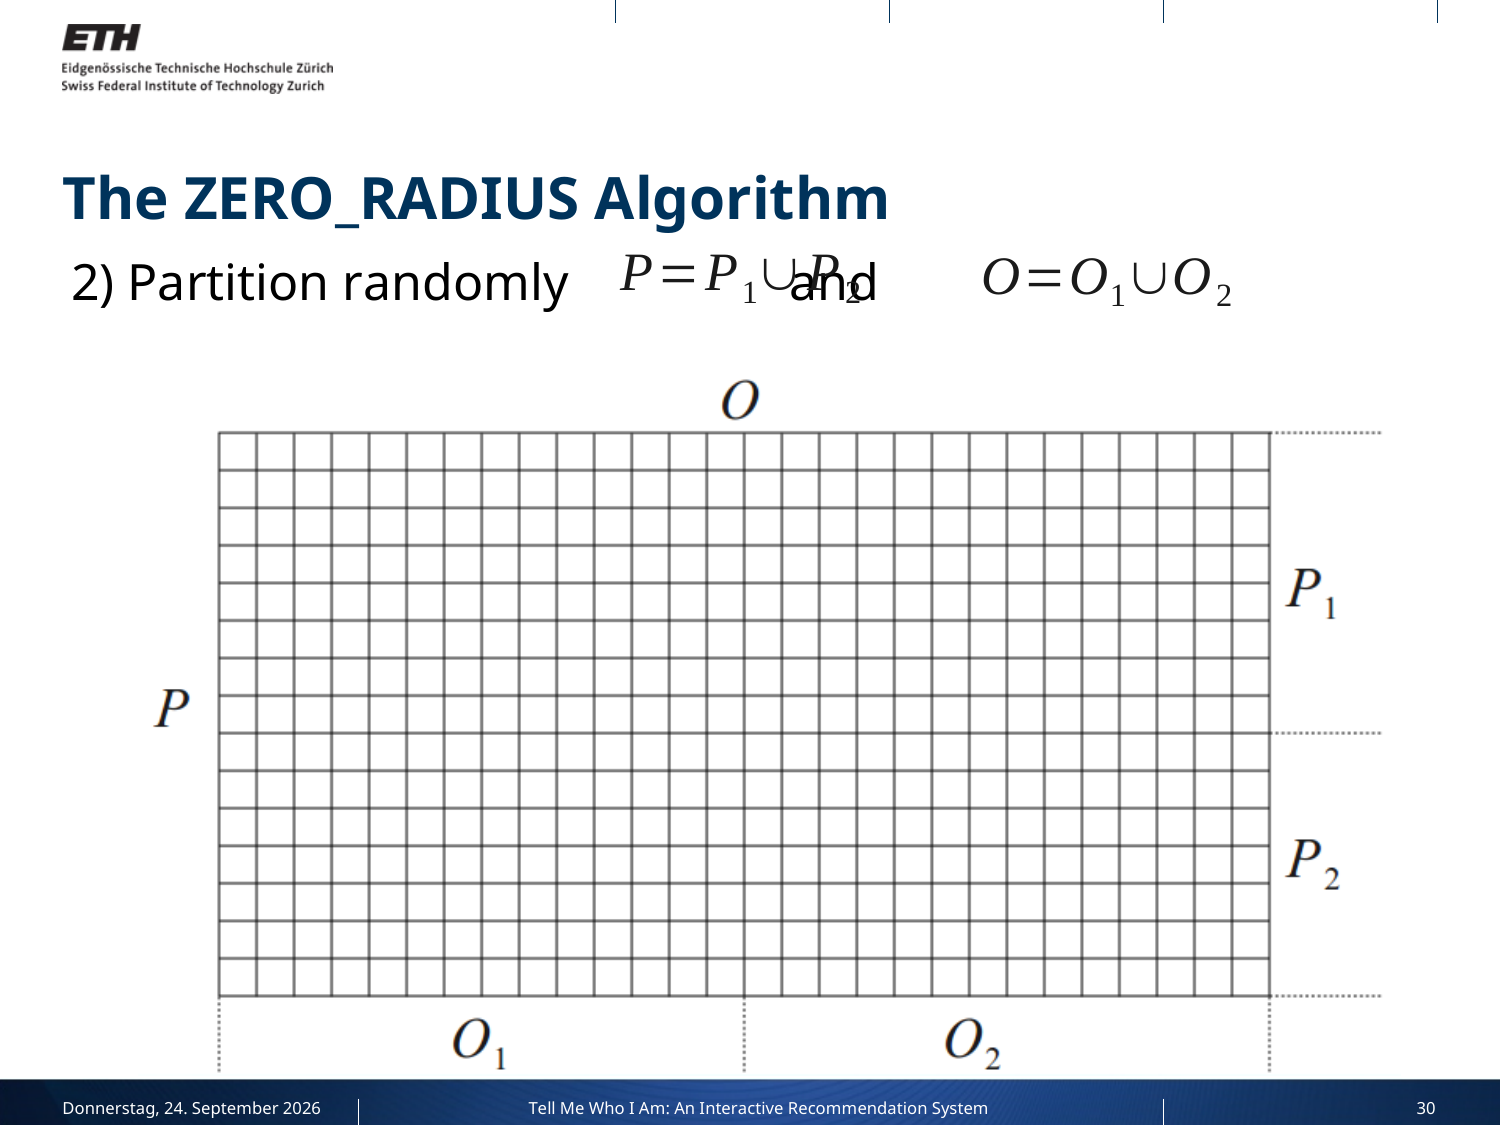

# The ZERO_RADIUS Algorithm
2) Partition randomly and
30